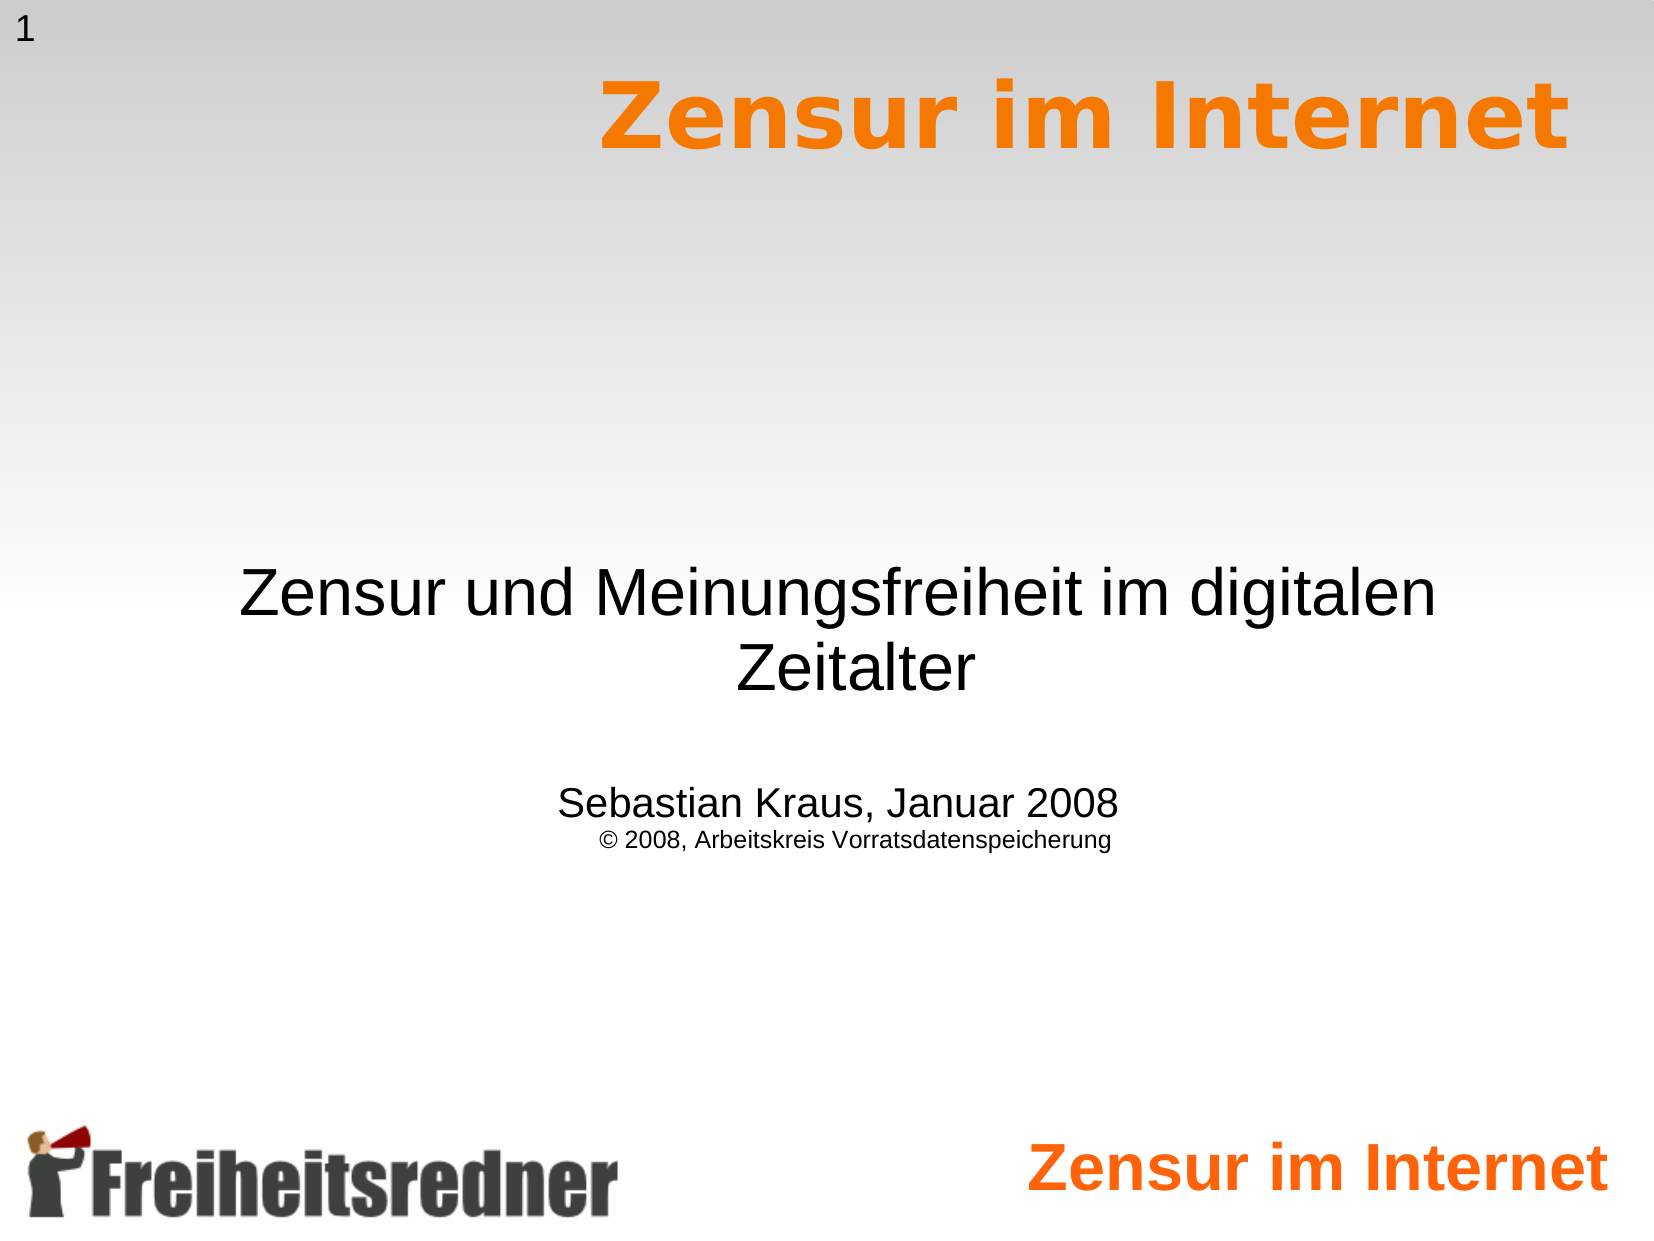

# Zensur im Internet
Zensur und Meinungsfreiheit im digitalen Zeitalter
Sebastian Kraus, Januar 2008
© 2008, Arbeitskreis Vorratsdatenspeicherung